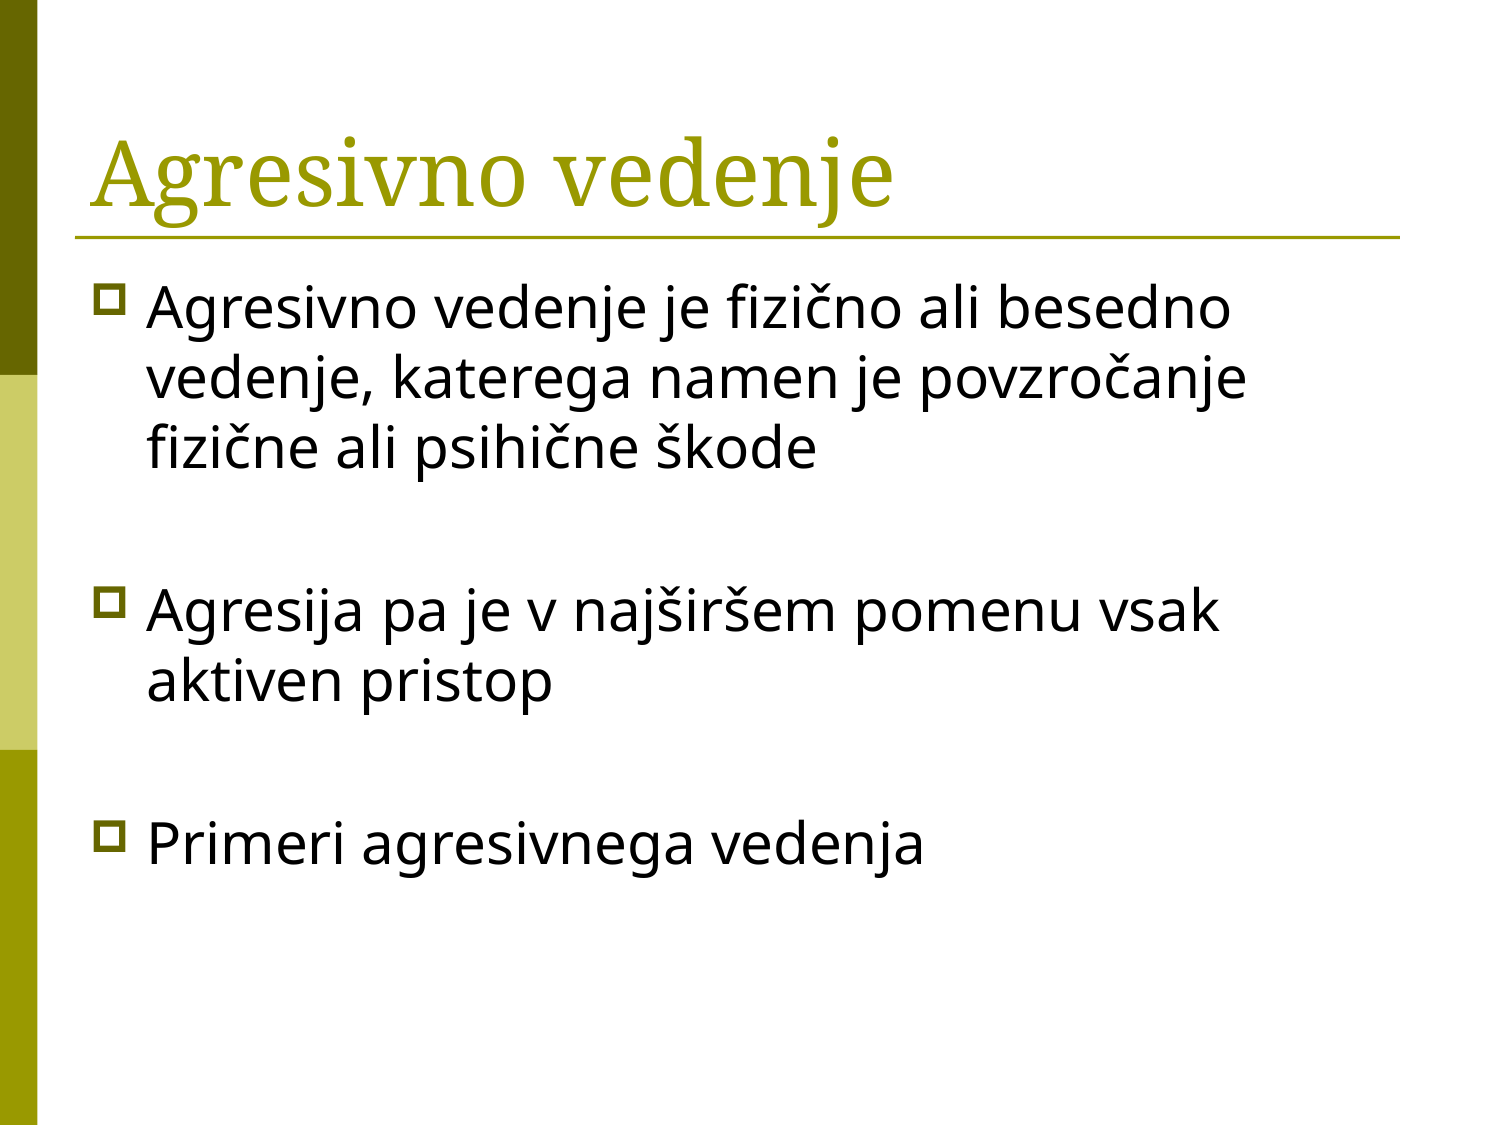

# Agresivno vedenje
Agresivno vedenje je fizično ali besedno vedenje, katerega namen je povzročanje fizične ali psihične škode
Agresija pa je v najširšem pomenu vsak aktiven pristop
Primeri agresivnega vedenja